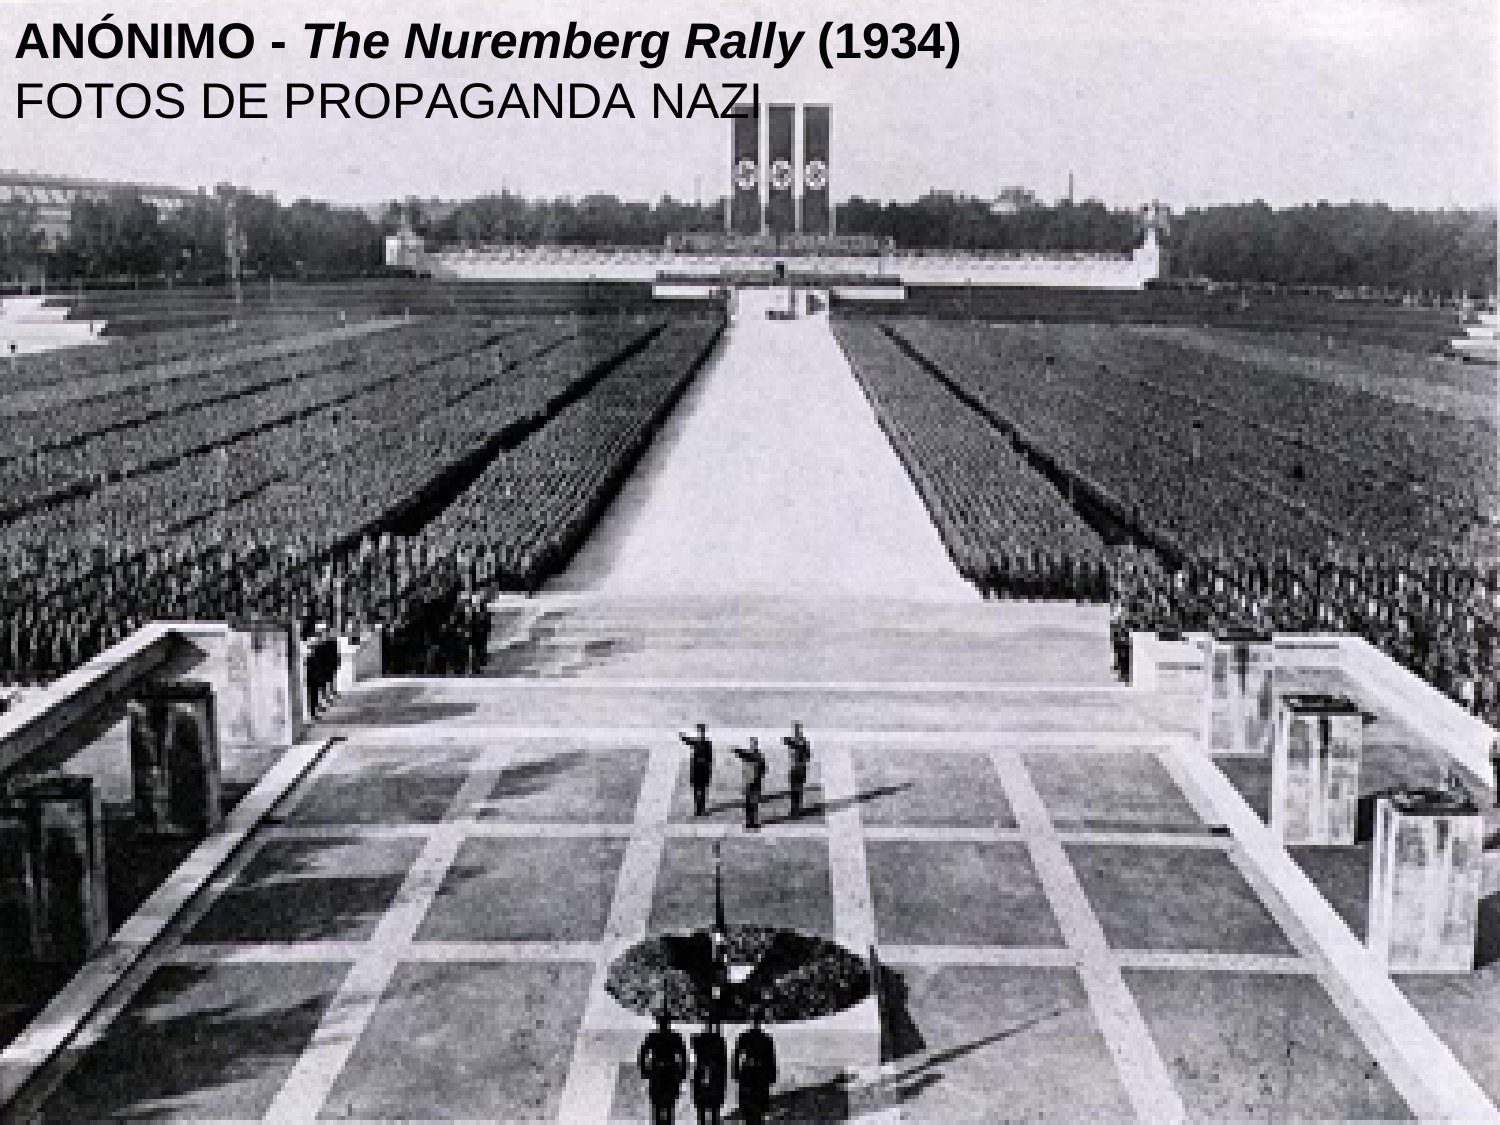

ANÓNIMO - The Nuremberg Rally (1934)
FOTOS DE PROPAGANDA NAZI